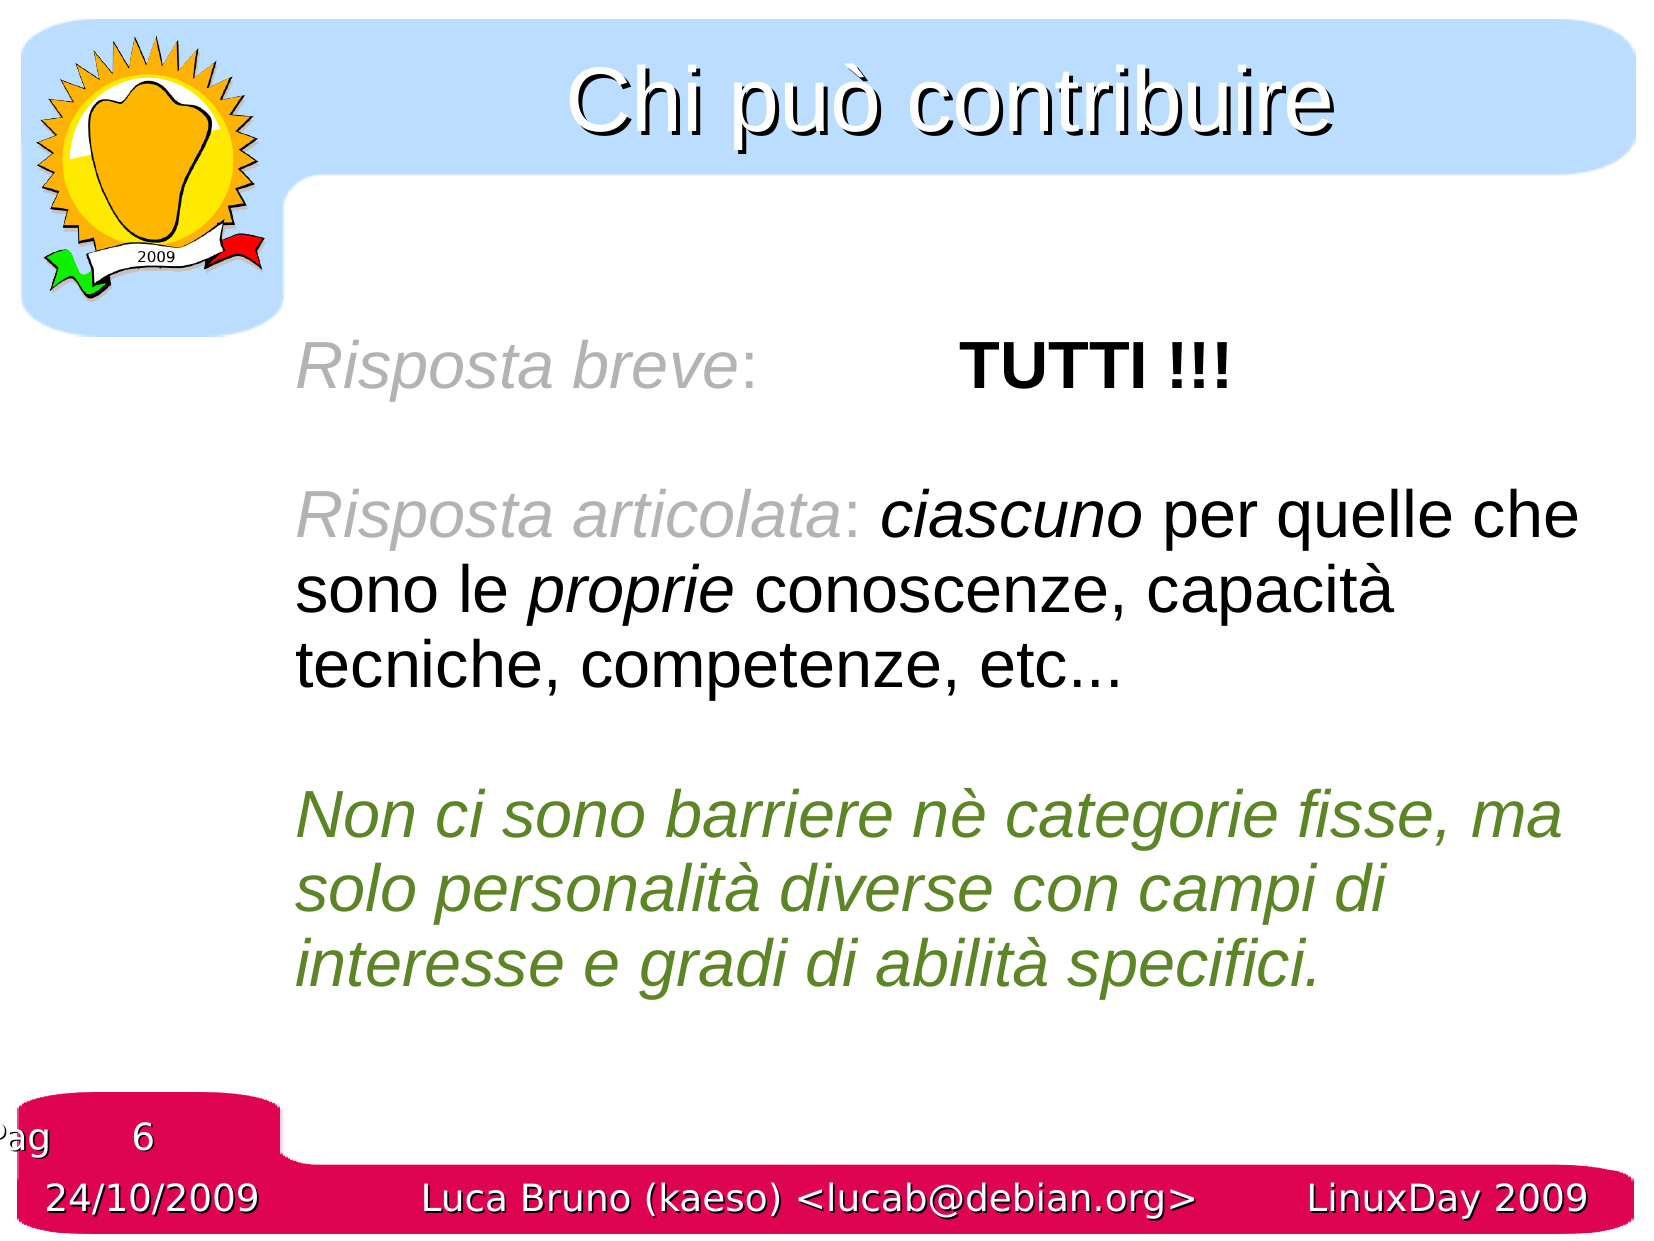

# Chi può contribuire
Risposta breve: 			TUTTI !!!
Risposta articolata: ciascuno per quelle che sono le proprie conoscenze, capacità tecniche, competenze, etc...
Non ci sono barriere nè categorie fisse, ma solo personalità diverse con campi di interesse e gradi di abilità specifici.
Pag
Luca Bruno (kaeso) <lucab@debian.org> 		LinuxDay 2009
24/10/2009